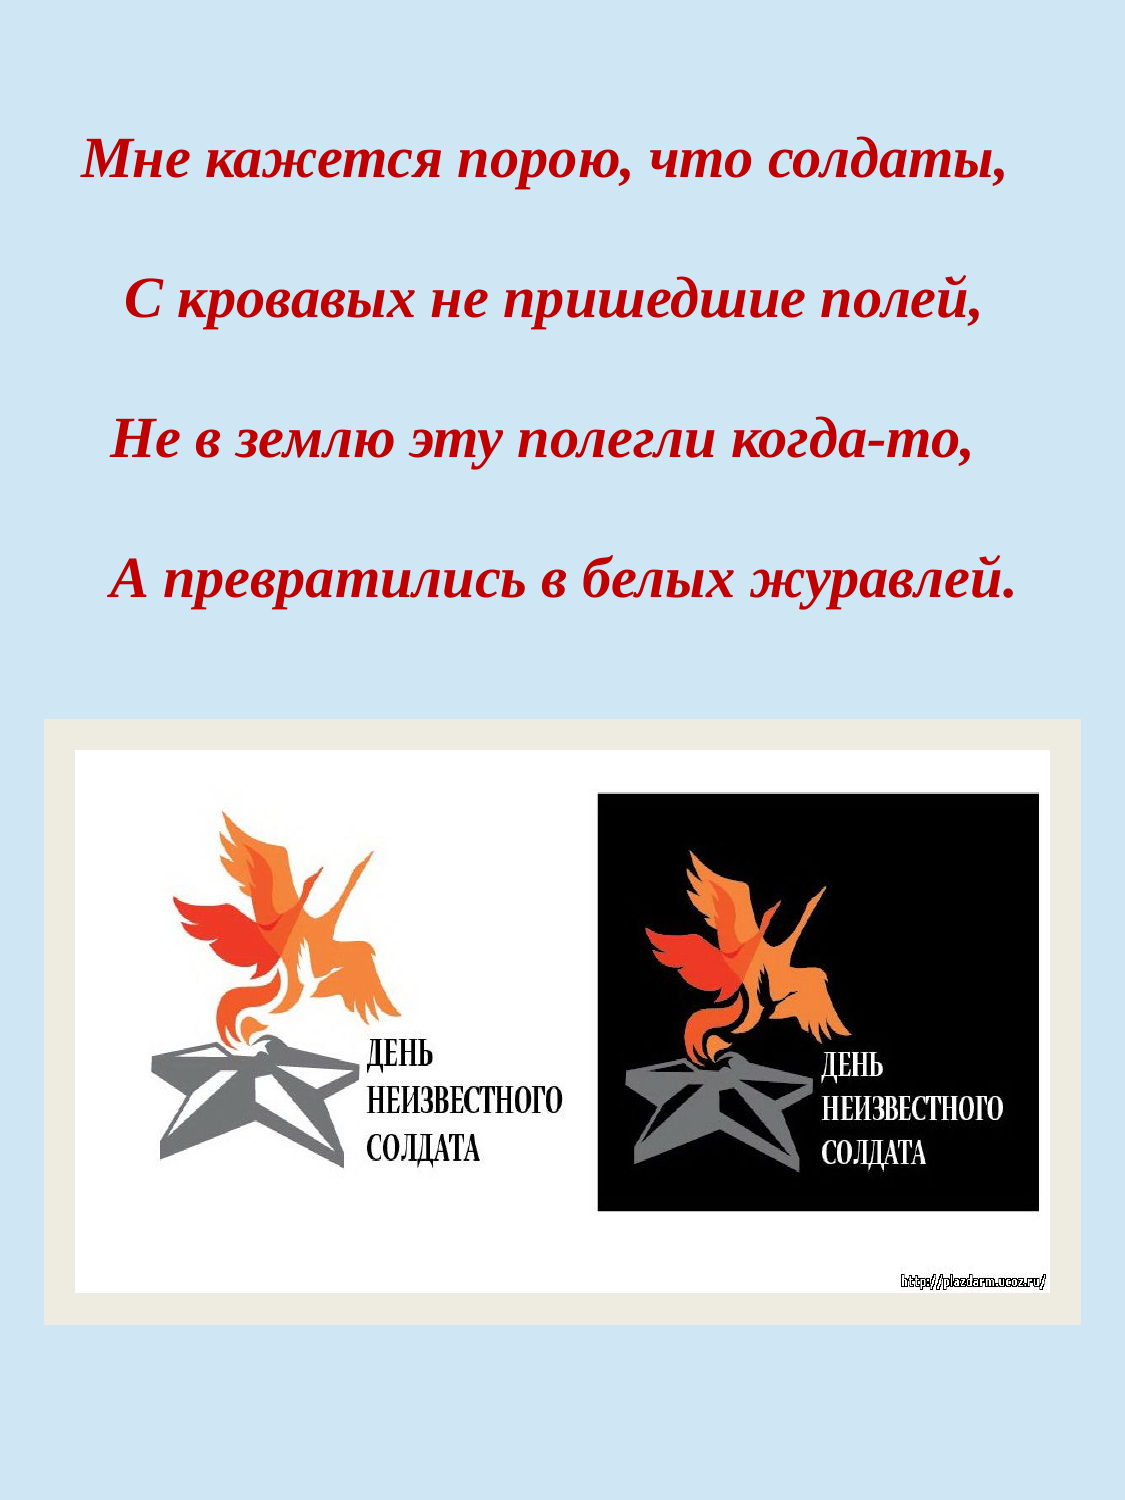

Мне кажется порою, что солдаты,
 С кровавых не пришедшие полей,
 Не в землю эту полегли когда-то,
 А превратились в белых журавлей.